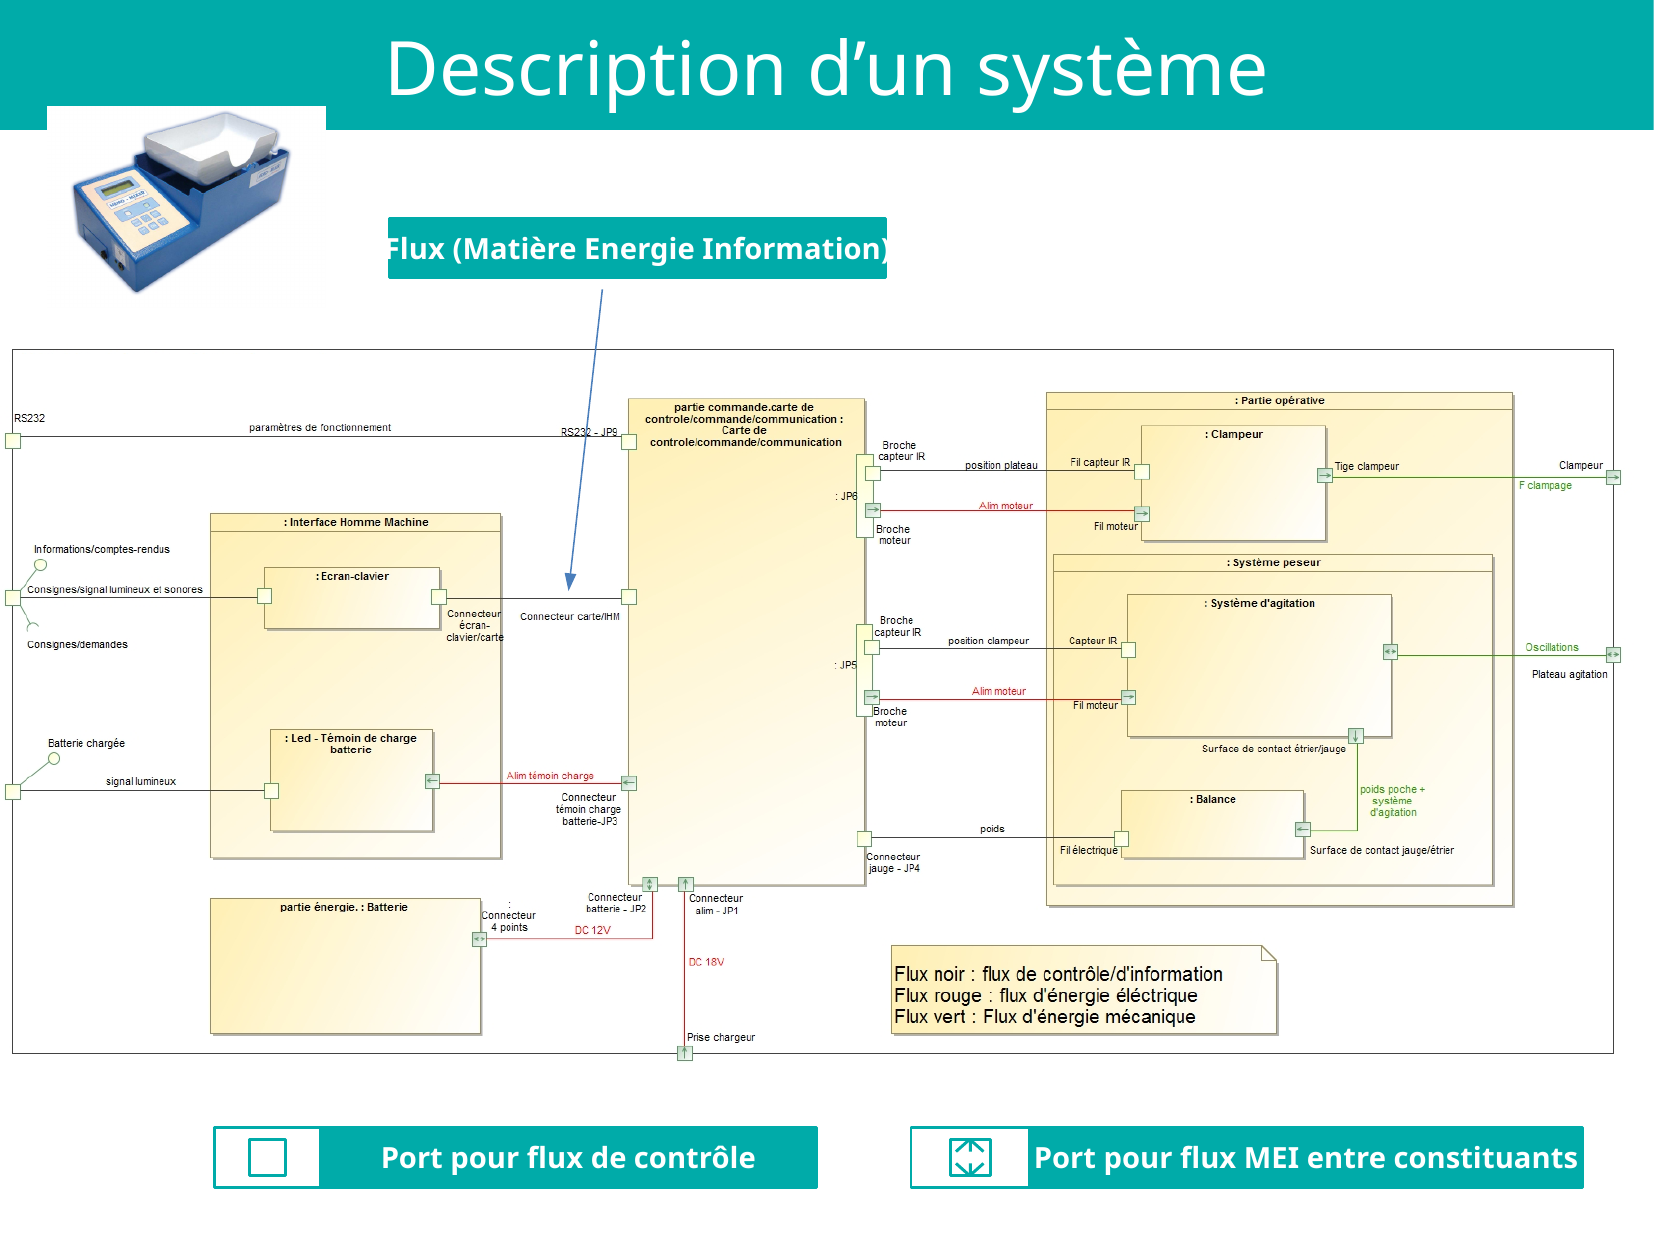

# Description d’un système
Flux (Matière Energie Information)
Exemple de l’hemomixer
Diagramme de Bloc interne (IBD)
Port pour flux de contrôle
Port pour flux MEI entre constituants